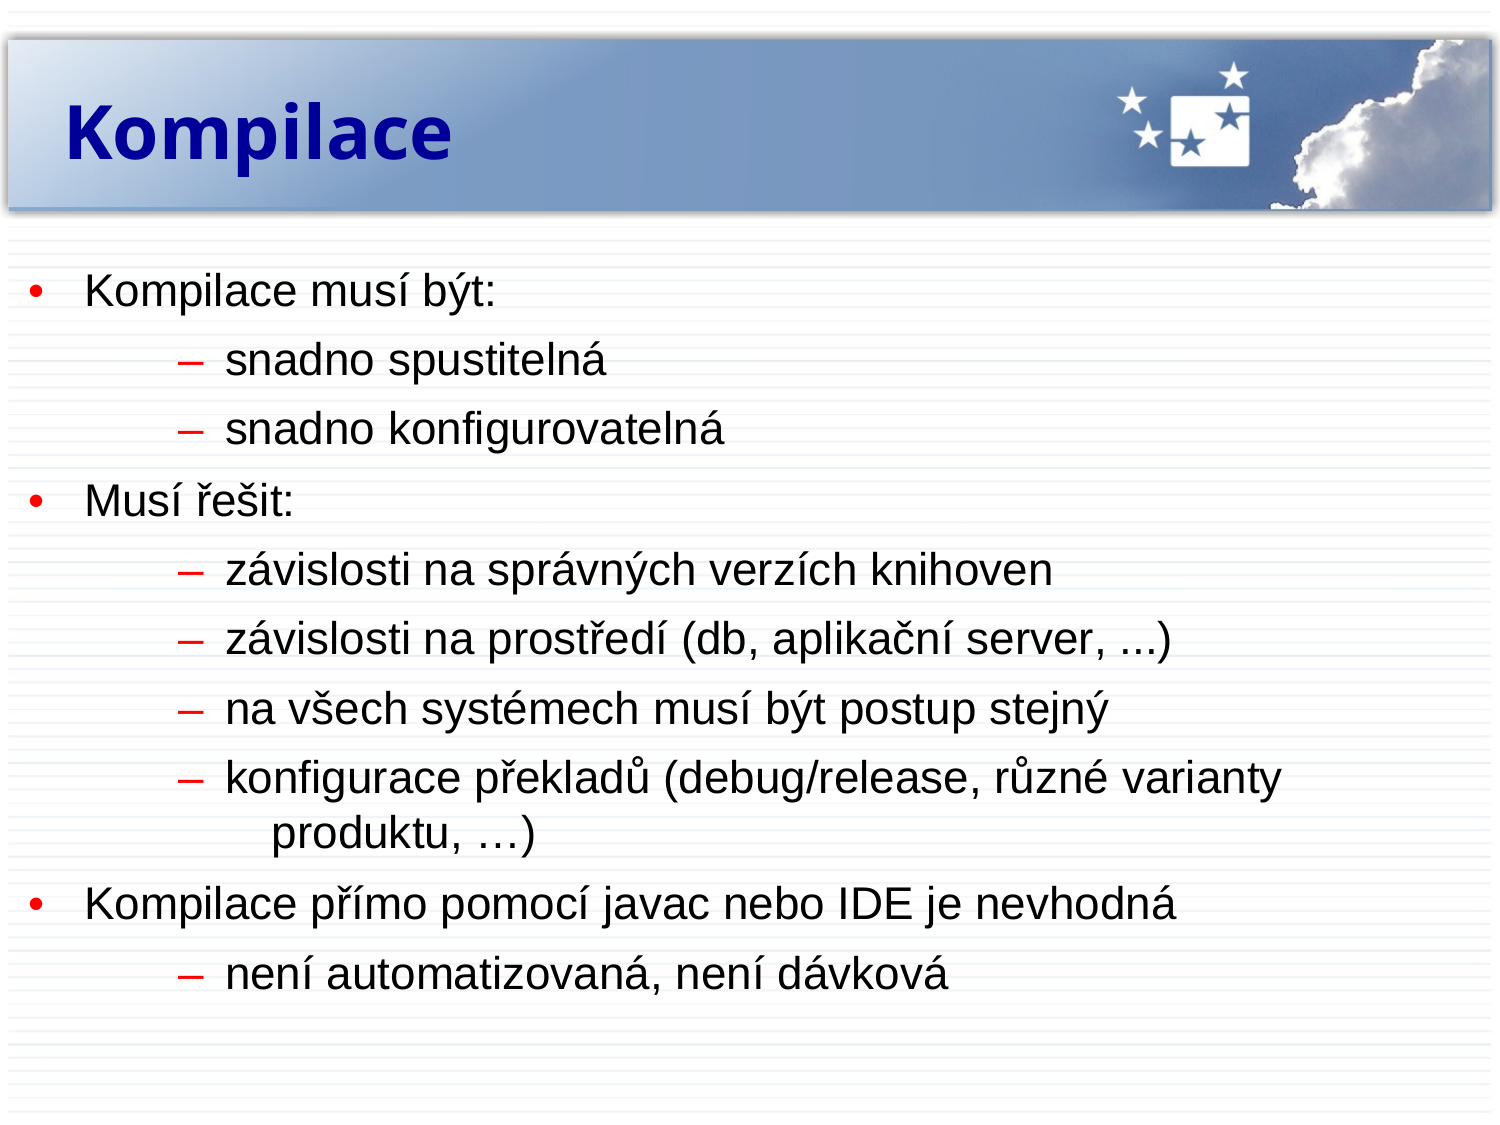

# Kompilace
Kompilace musí být:
snadno spustitelná
snadno konfigurovatelná
Musí řešit:
závislosti na správných verzích knihoven
závislosti na prostředí (db, aplikační server, ...)
na všech systémech musí být postup stejný
konfigurace překladů (debug/release, různé varianty produktu, …)
Kompilace přímo pomocí javac nebo IDE je nevhodná
není automatizovaná, není dávková